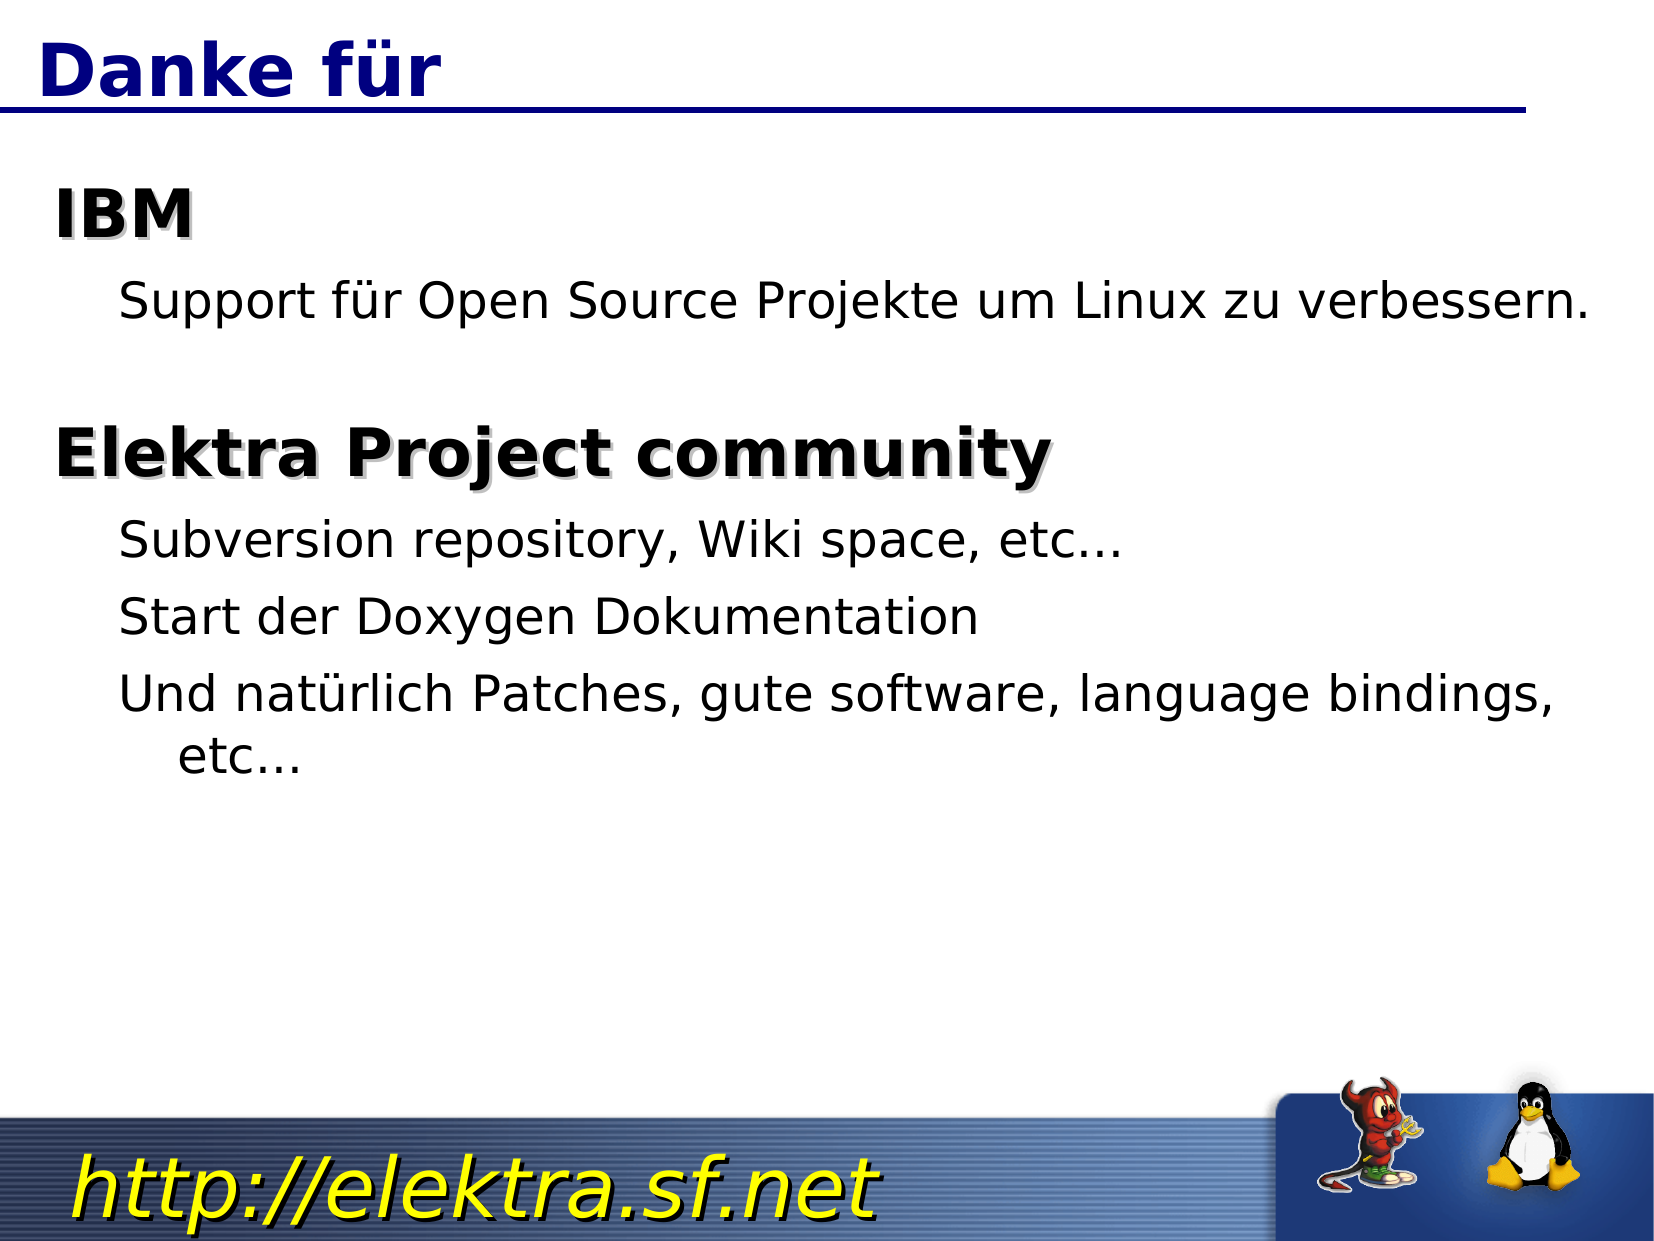

Danke für
# IBM
Support für Open Source Projekte um Linux zu verbessern.
Elektra Project community
Subversion repository, Wiki space, etc...
Start der Doxygen Dokumentation
Und natürlich Patches, gute software, language bindings, etc...